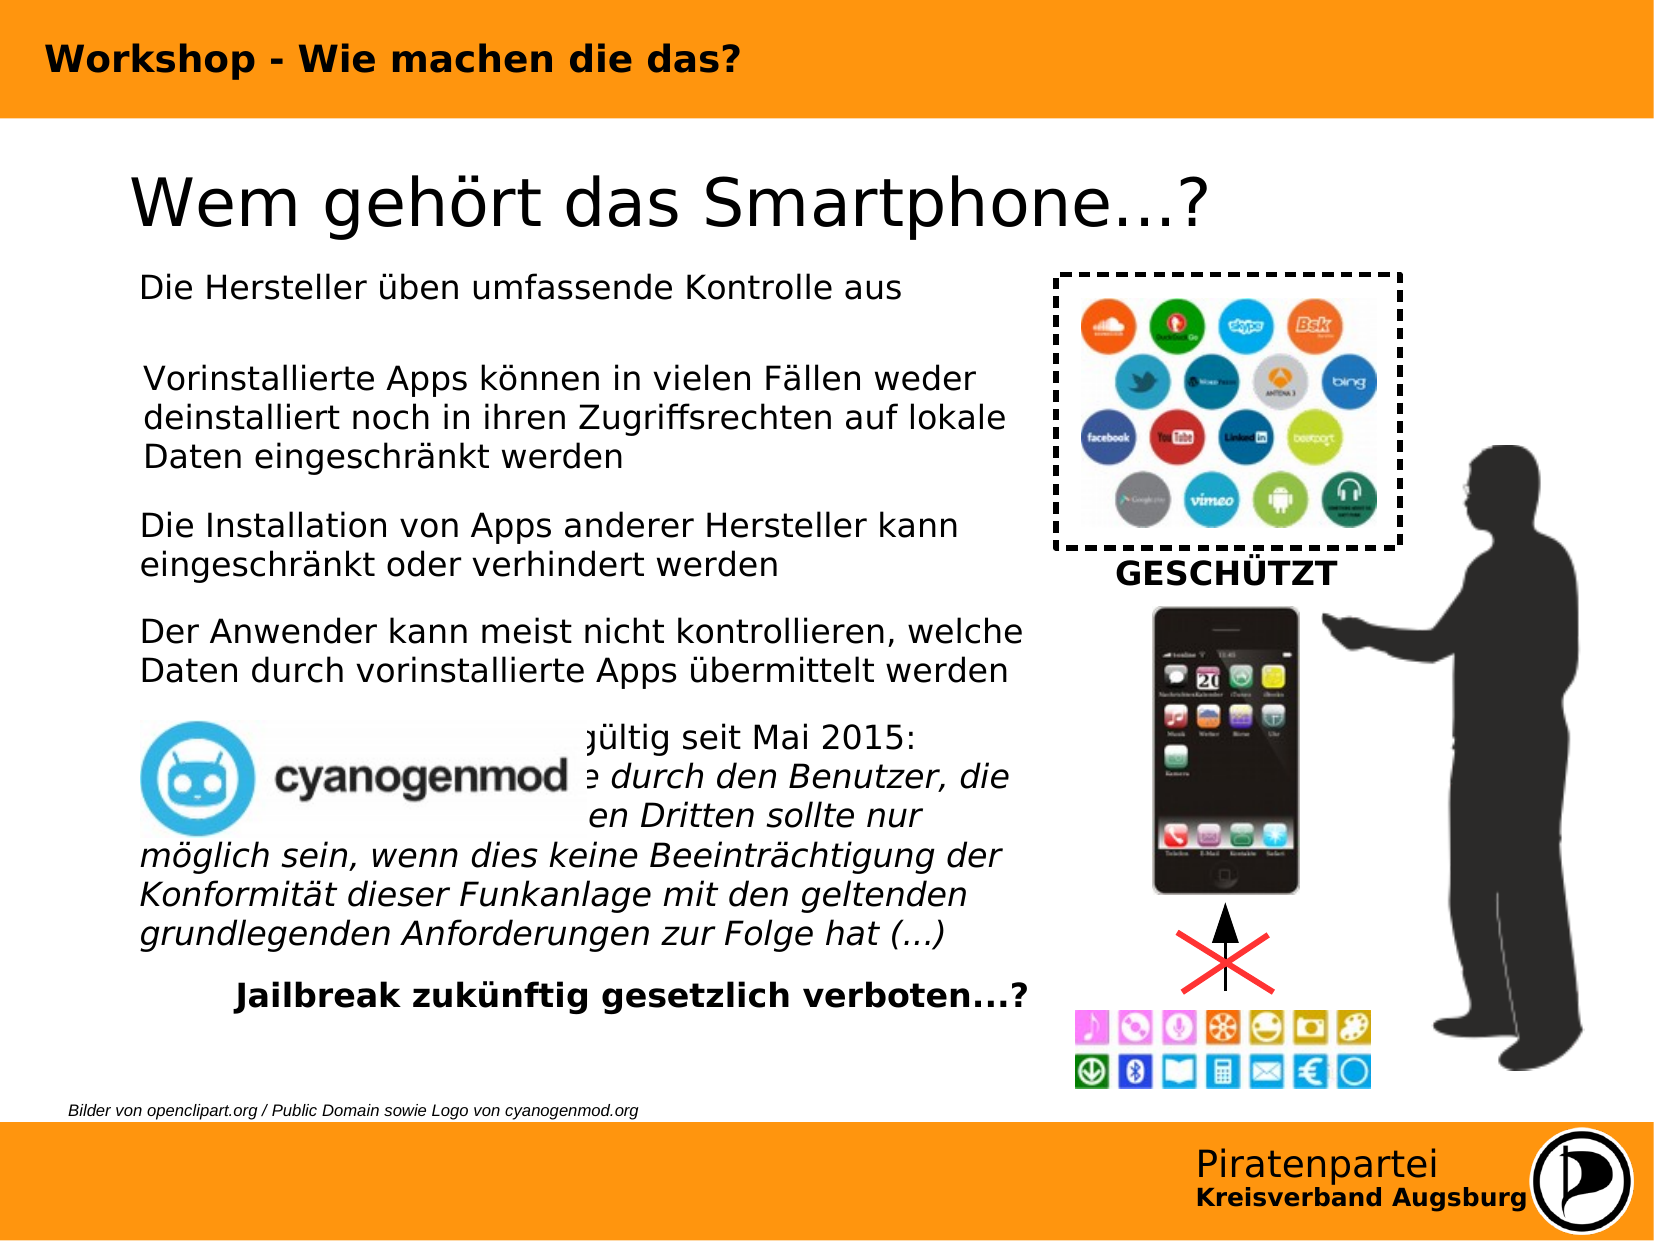

Workshop - Wie machen die das?
Wem gehört das Smartphone...?
Die Hersteller üben umfassende Kontrolle aus
Vorinstallierte Apps können in vielen Fällen weder deinstalliert noch in ihren Zugriffsrechten auf lokale Daten eingeschränkt werden
Die Installation von Apps anderer Hersteller kann eingeschränkt oder verhindert werden
GESCHÜTZT
Der Anwender kann meist nicht kontrollieren, welche Daten durch vorinstallierte Apps übermittelt werden
EU-Richtlinie 2014/53/EU, gültig seit Mai 2015:
(...) Ein Laden von Software durch den Benutzer, die Funkanlage selbst oder einen Dritten sollte nur möglich sein, wenn dies keine Beeinträchtigung der Konformität dieser Funkanlage mit den geltenden grundlegenden Anforderungen zur Folge hat (...)
Jailbreak zukünftig gesetzlich verboten...?
Bilder von openclipart.org / Public Domain sowie Logo von cyanogenmod.org